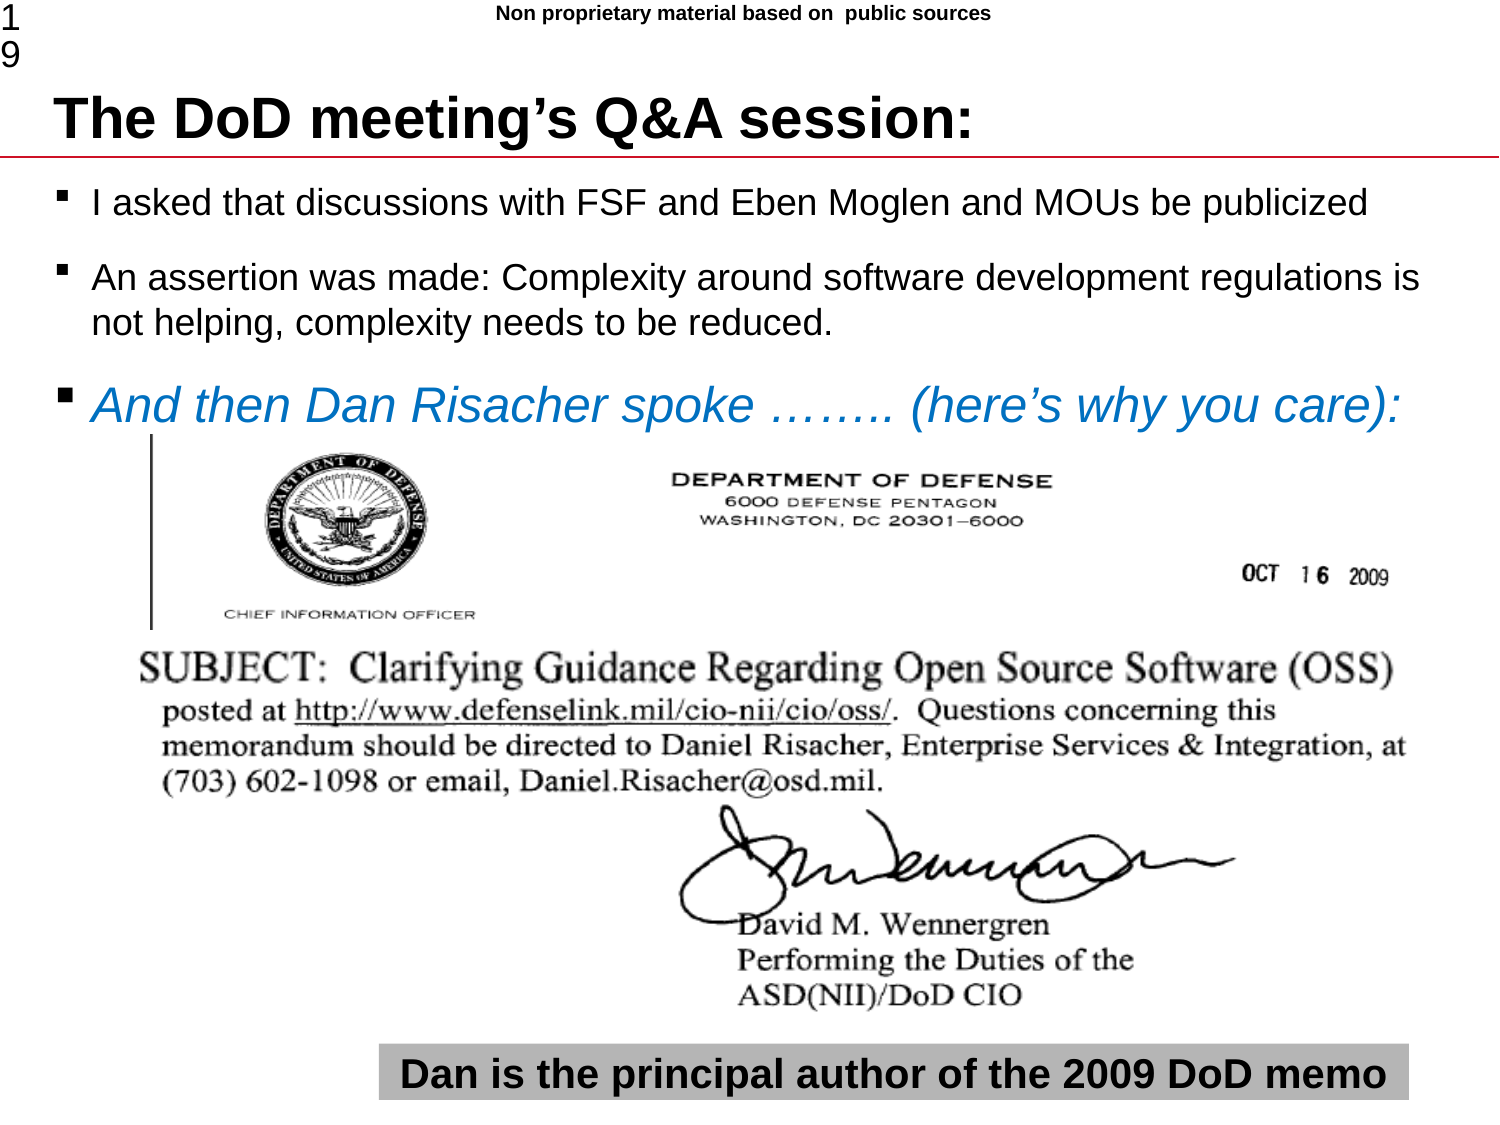

# The DoD meeting’s Q&A session:
I asked that discussions with FSF and Eben Moglen and MOUs be publicized
An assertion was made: Complexity around software development regulations is not helping, complexity needs to be reduced.
And then Dan Risacher spoke …….. (here’s why you care):
Dan is the principal author of the 2009 DoD memo